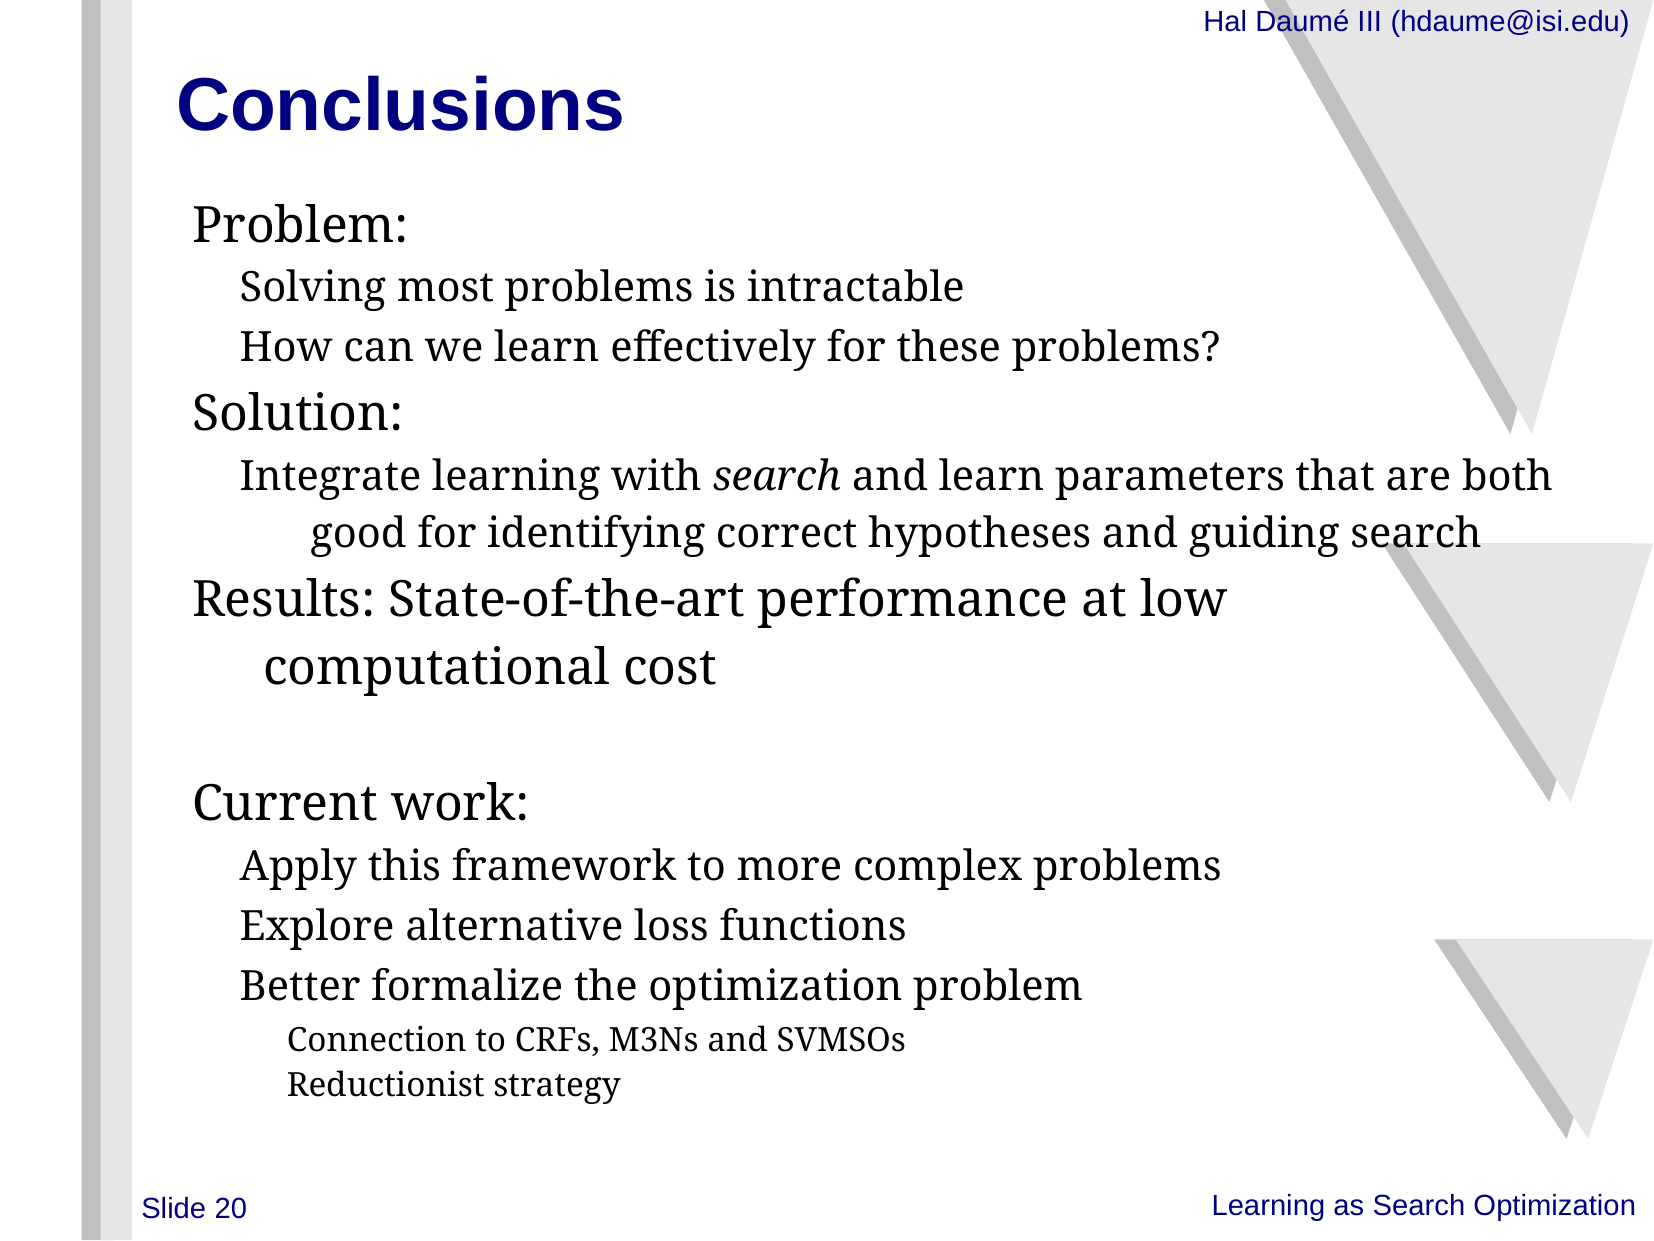

# Conclusions
Problem:
Solving most problems is intractable
How can we learn effectively for these problems?
Solution:
Integrate learning with search and learn parameters that are both good for identifying correct hypotheses and guiding search
Results: State-of-the-art performance at low computational cost
Current work:
Apply this framework to more complex problems
Explore alternative loss functions
Better formalize the optimization problem
Connection to CRFs, M3Ns and SVMSOs
Reductionist strategy